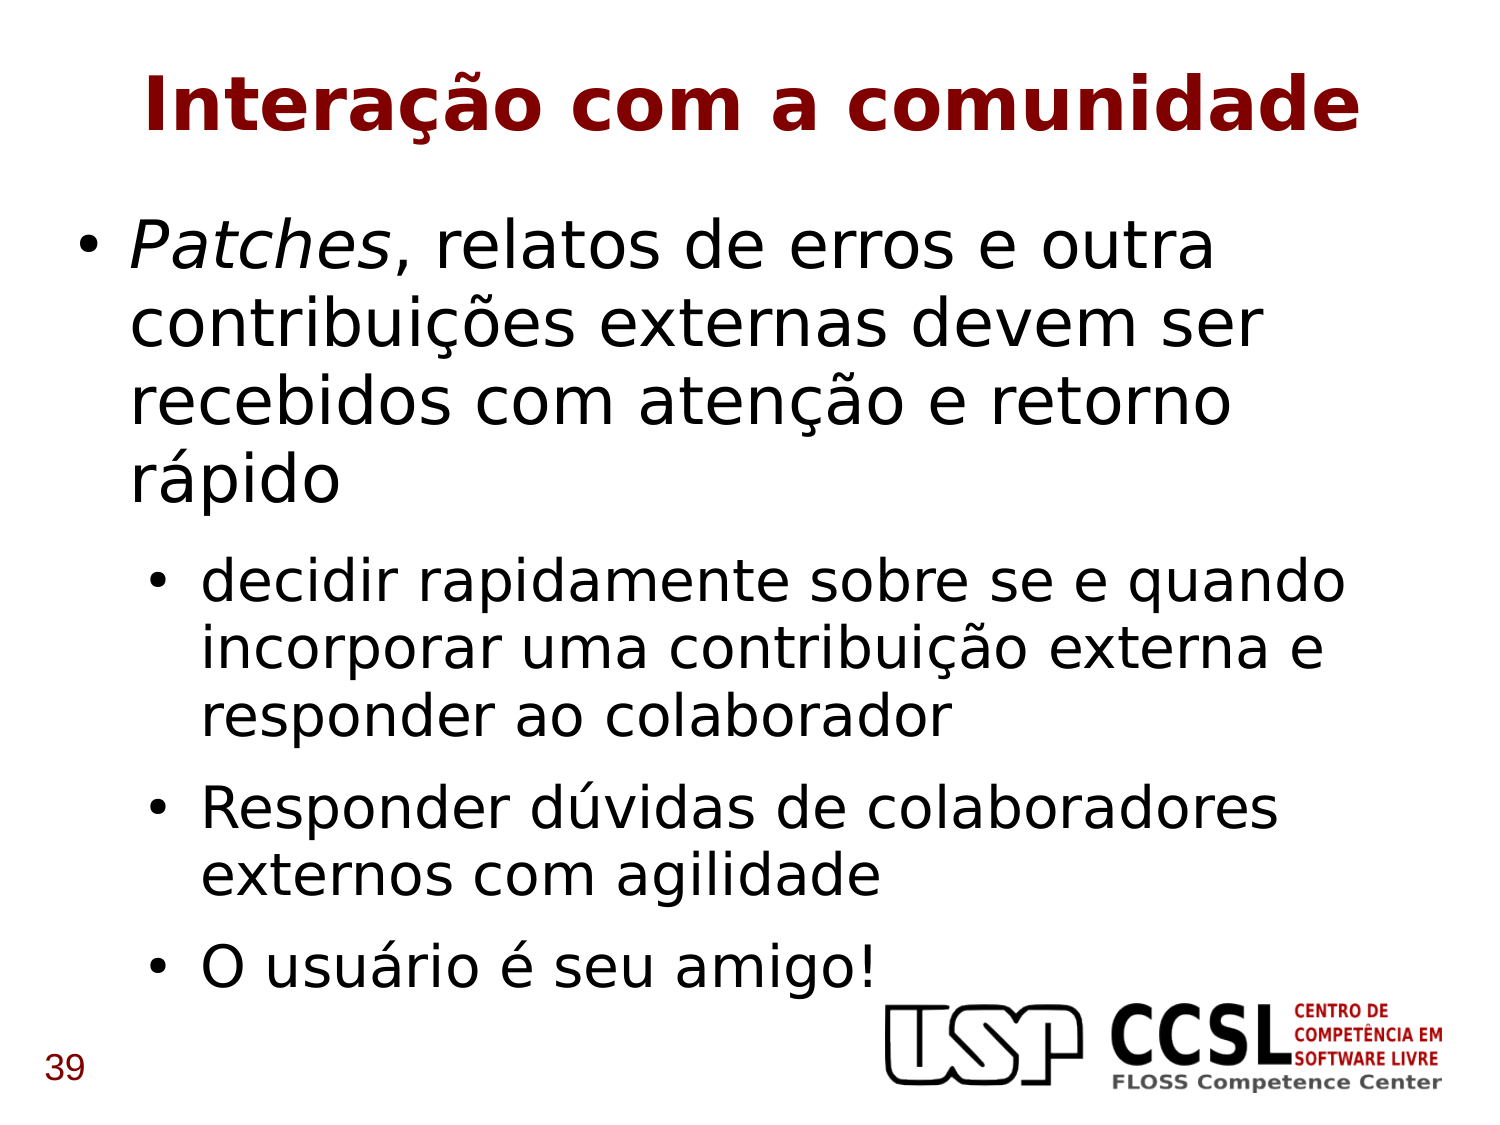

# Interação com a comunidade
Patches, relatos de erros e outra contribuições externas devem ser recebidos com atenção e retorno rápido
decidir rapidamente sobre se e quando incorporar uma contribuição externa e responder ao colaborador
Responder dúvidas de colaboradores externos com agilidade
O usuário é seu amigo!